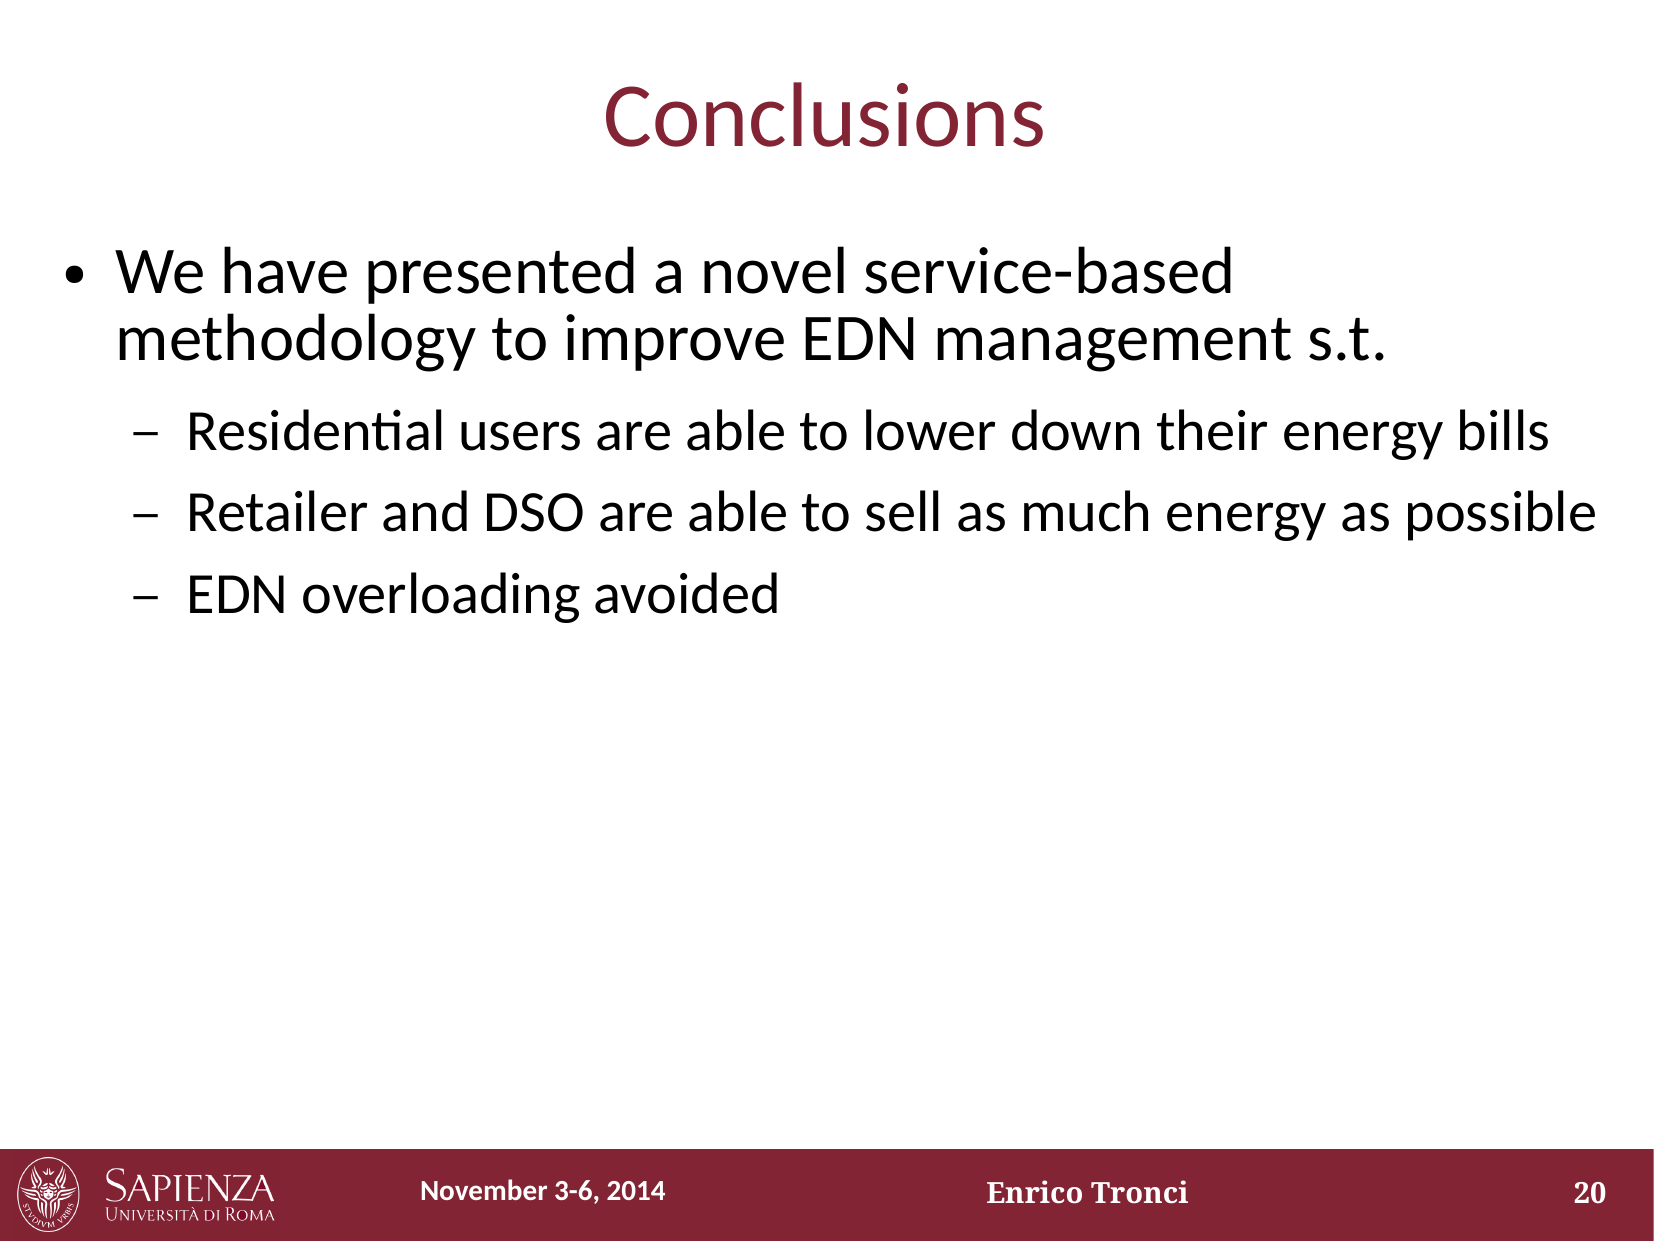

# Conclusions
We have presented a novel service-based methodology to improve EDN management s.t.
Residential users are able to lower down their energy bills
Retailer and DSO are able to sell as much energy as possible
EDN overloading avoided
November 3-6, 2014
Enrico Tronci
20